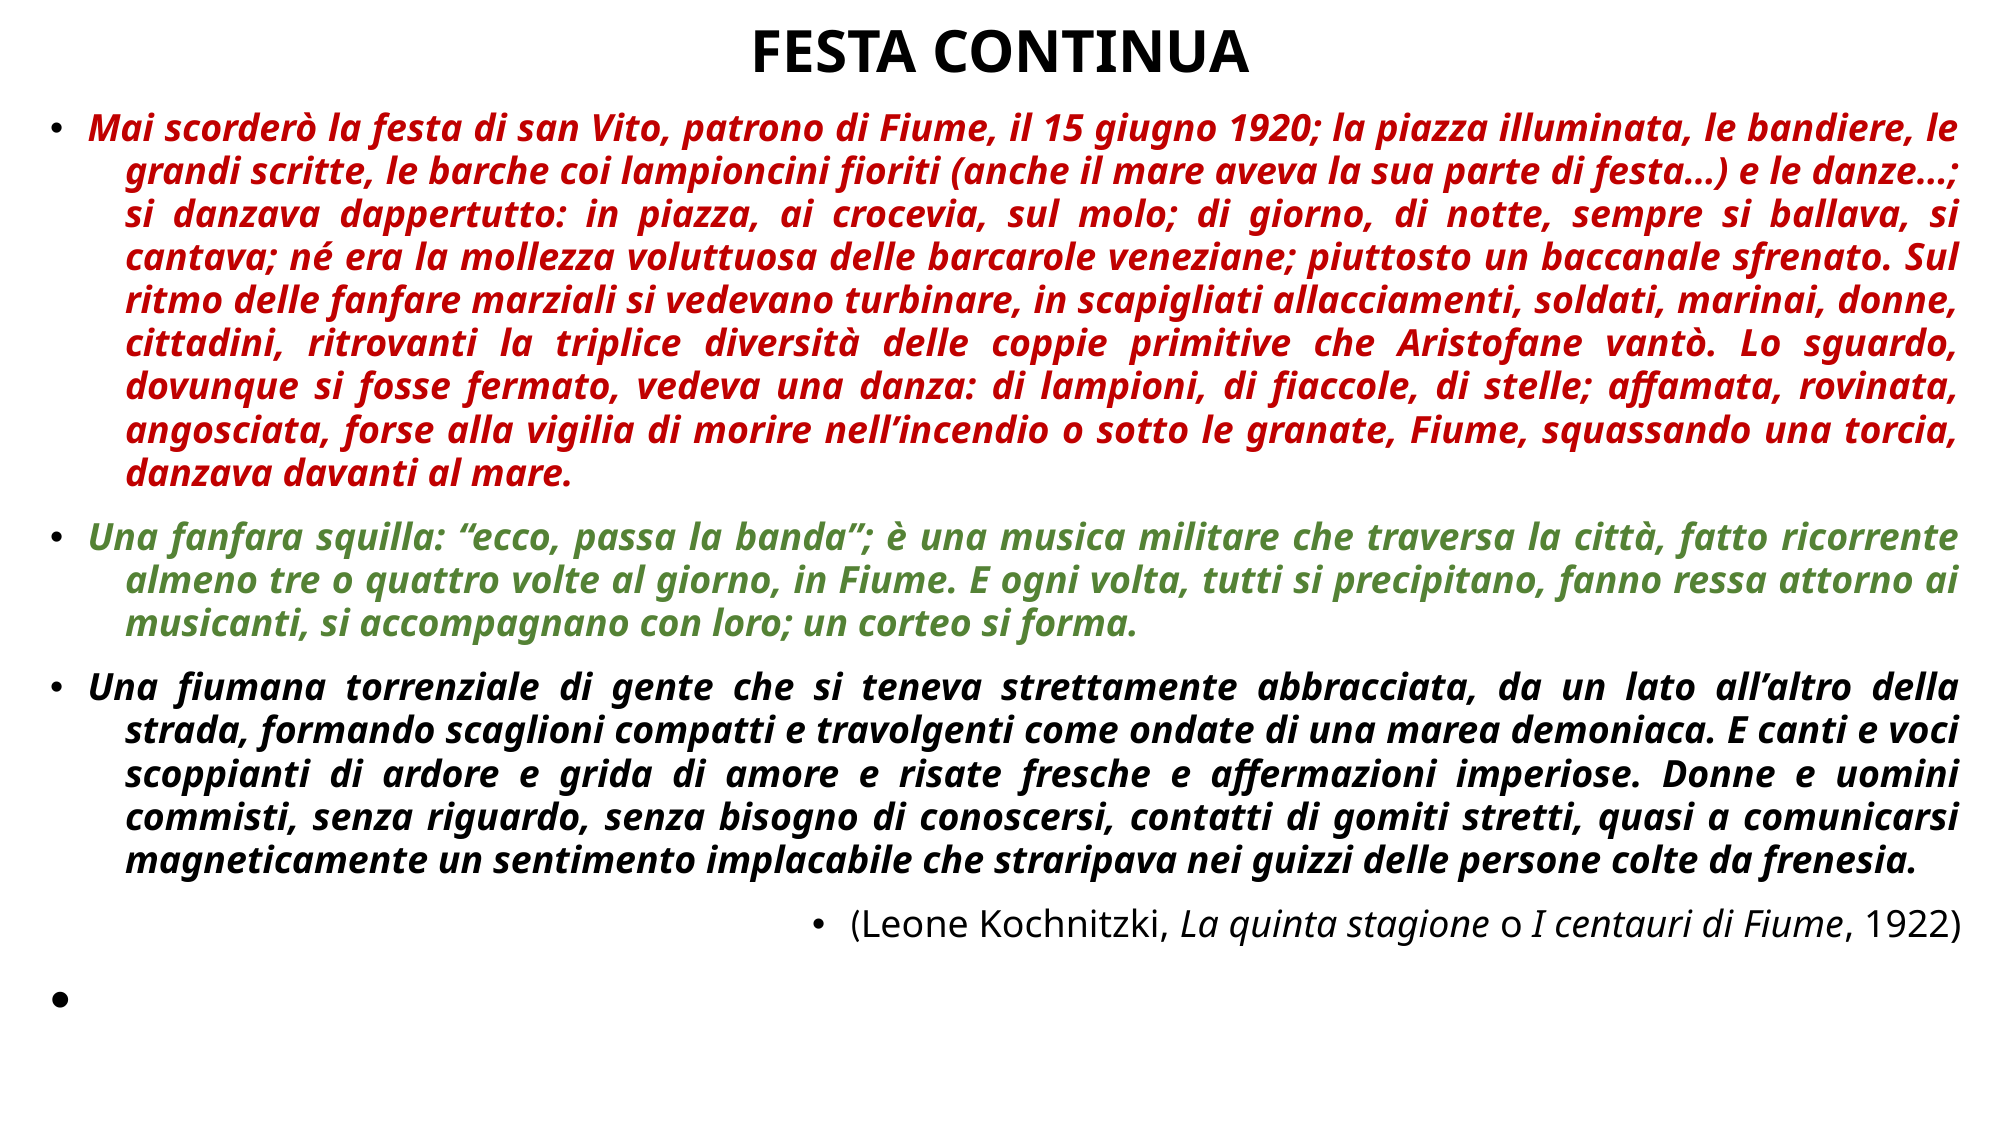

# FESTA CONTINUA
Mai scorderò la festa di san Vito, patrono di Fiume, il 15 giugno 1920; la piazza illuminata, le bandiere, le grandi scritte, le barche coi lampioncini fioriti (anche il mare aveva la sua parte di festa…) e le danze…; si danzava dappertutto: in piazza, ai crocevia, sul molo; di giorno, di notte, sempre si ballava, si cantava; né era la mollezza voluttuosa delle barcarole veneziane; piuttosto un baccanale sfrenato. Sul ritmo delle fanfare marziali si vedevano turbinare, in scapigliati allacciamenti, soldati, marinai, donne, cittadini, ritrovanti la triplice diversità delle coppie primitive che Aristofane vantò. Lo sguardo, dovunque si fosse fermato, vedeva una danza: di lampioni, di fiaccole, di stelle; affamata, rovinata, angosciata, forse alla vigilia di morire nell’incendio o sotto le granate, Fiume, squassando una torcia, danzava davanti al mare.
Una fanfara squilla: “ecco, passa la banda”; è una musica militare che traversa la città, fatto ricorrente almeno tre o quattro volte al giorno, in Fiume. E ogni volta, tutti si precipitano, fanno ressa attorno ai musicanti, si accompagnano con loro; un corteo si forma.
Una fiumana torrenziale di gente che si teneva strettamente abbracciata, da un lato all’altro della strada, formando scaglioni compatti e travolgenti come ondate di una marea demoniaca. E canti e voci scoppianti di ardore e grida di amore e risate fresche e affermazioni imperiose. Donne e uomini commisti, senza riguardo, senza bisogno di conoscersi, contatti di gomiti stretti, quasi a comunicarsi magneticamente un sentimento implacabile che straripava nei guizzi delle persone colte da frenesia.
(Leone Kochnitzki, La quinta stagione o I centauri di Fiume, 1922)